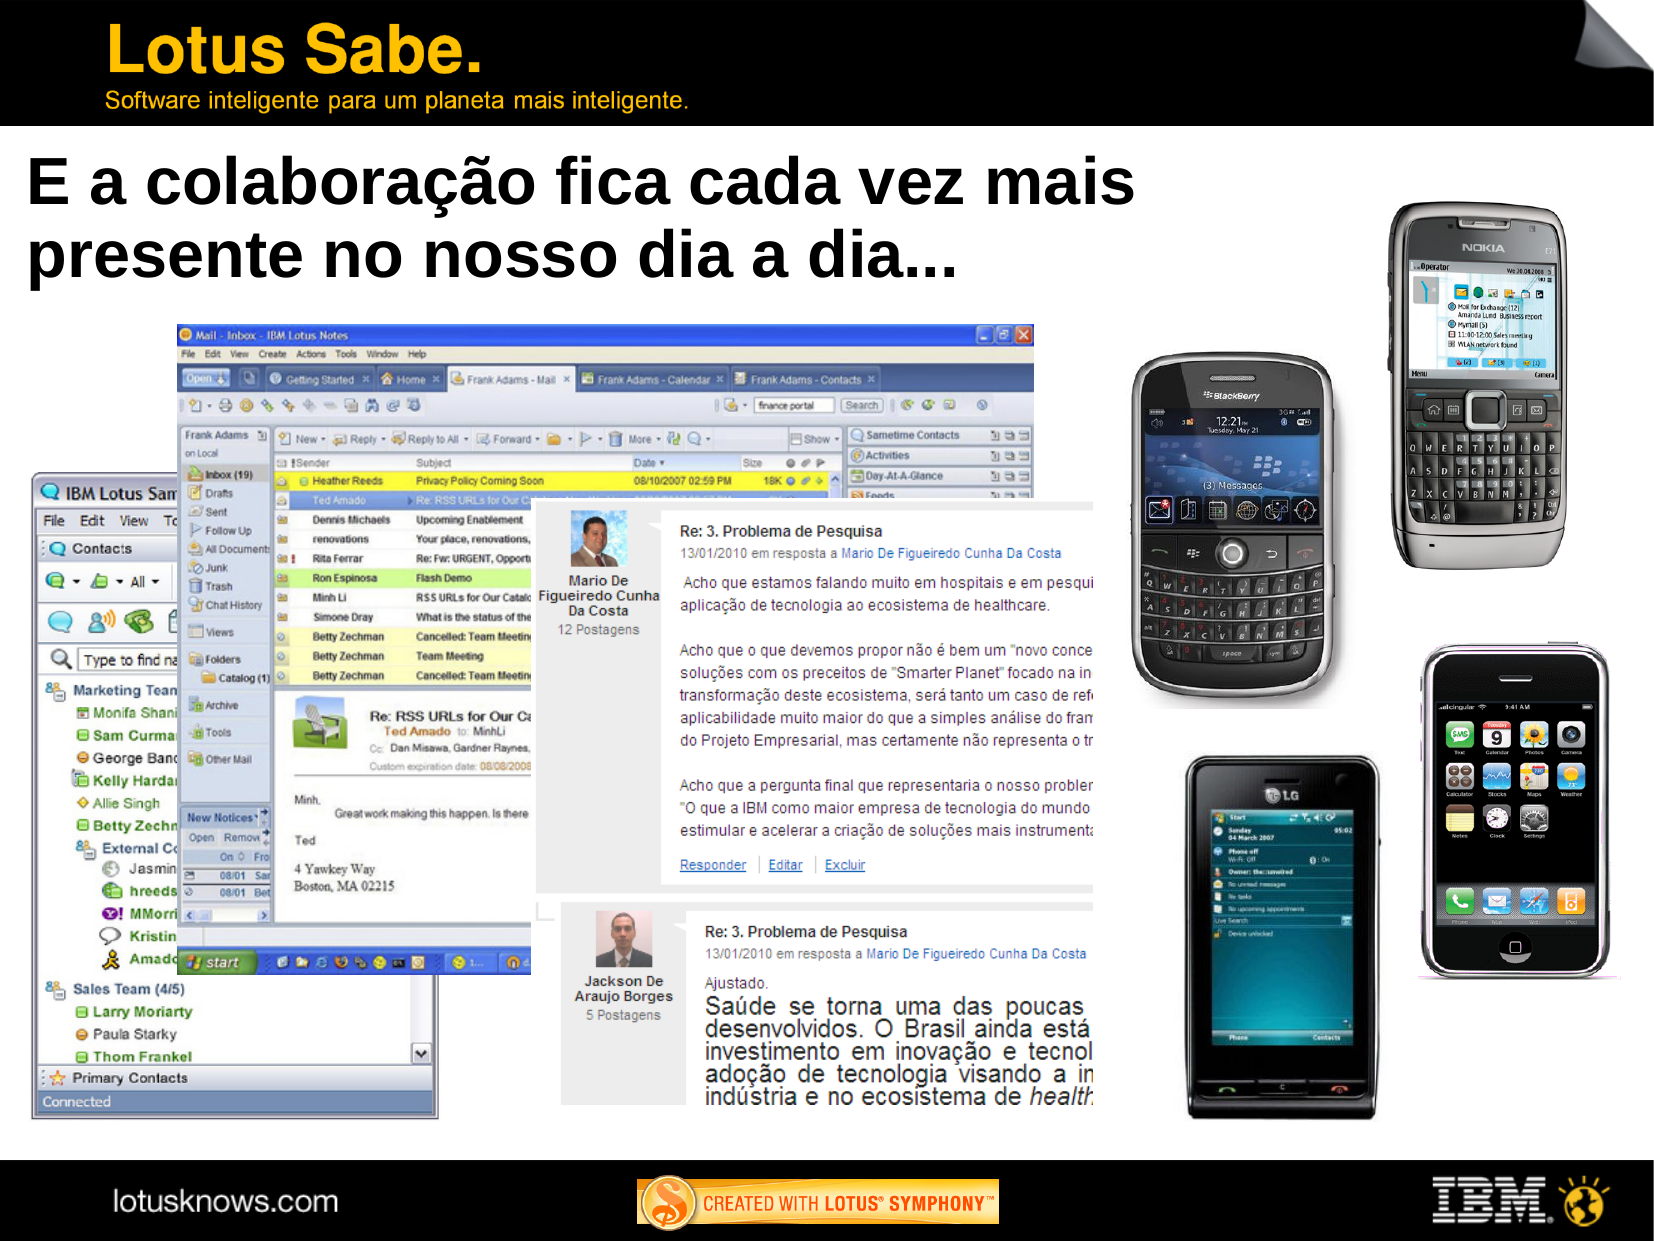

# E a colaboração fica cada vez mais presente no nosso dia a dia...